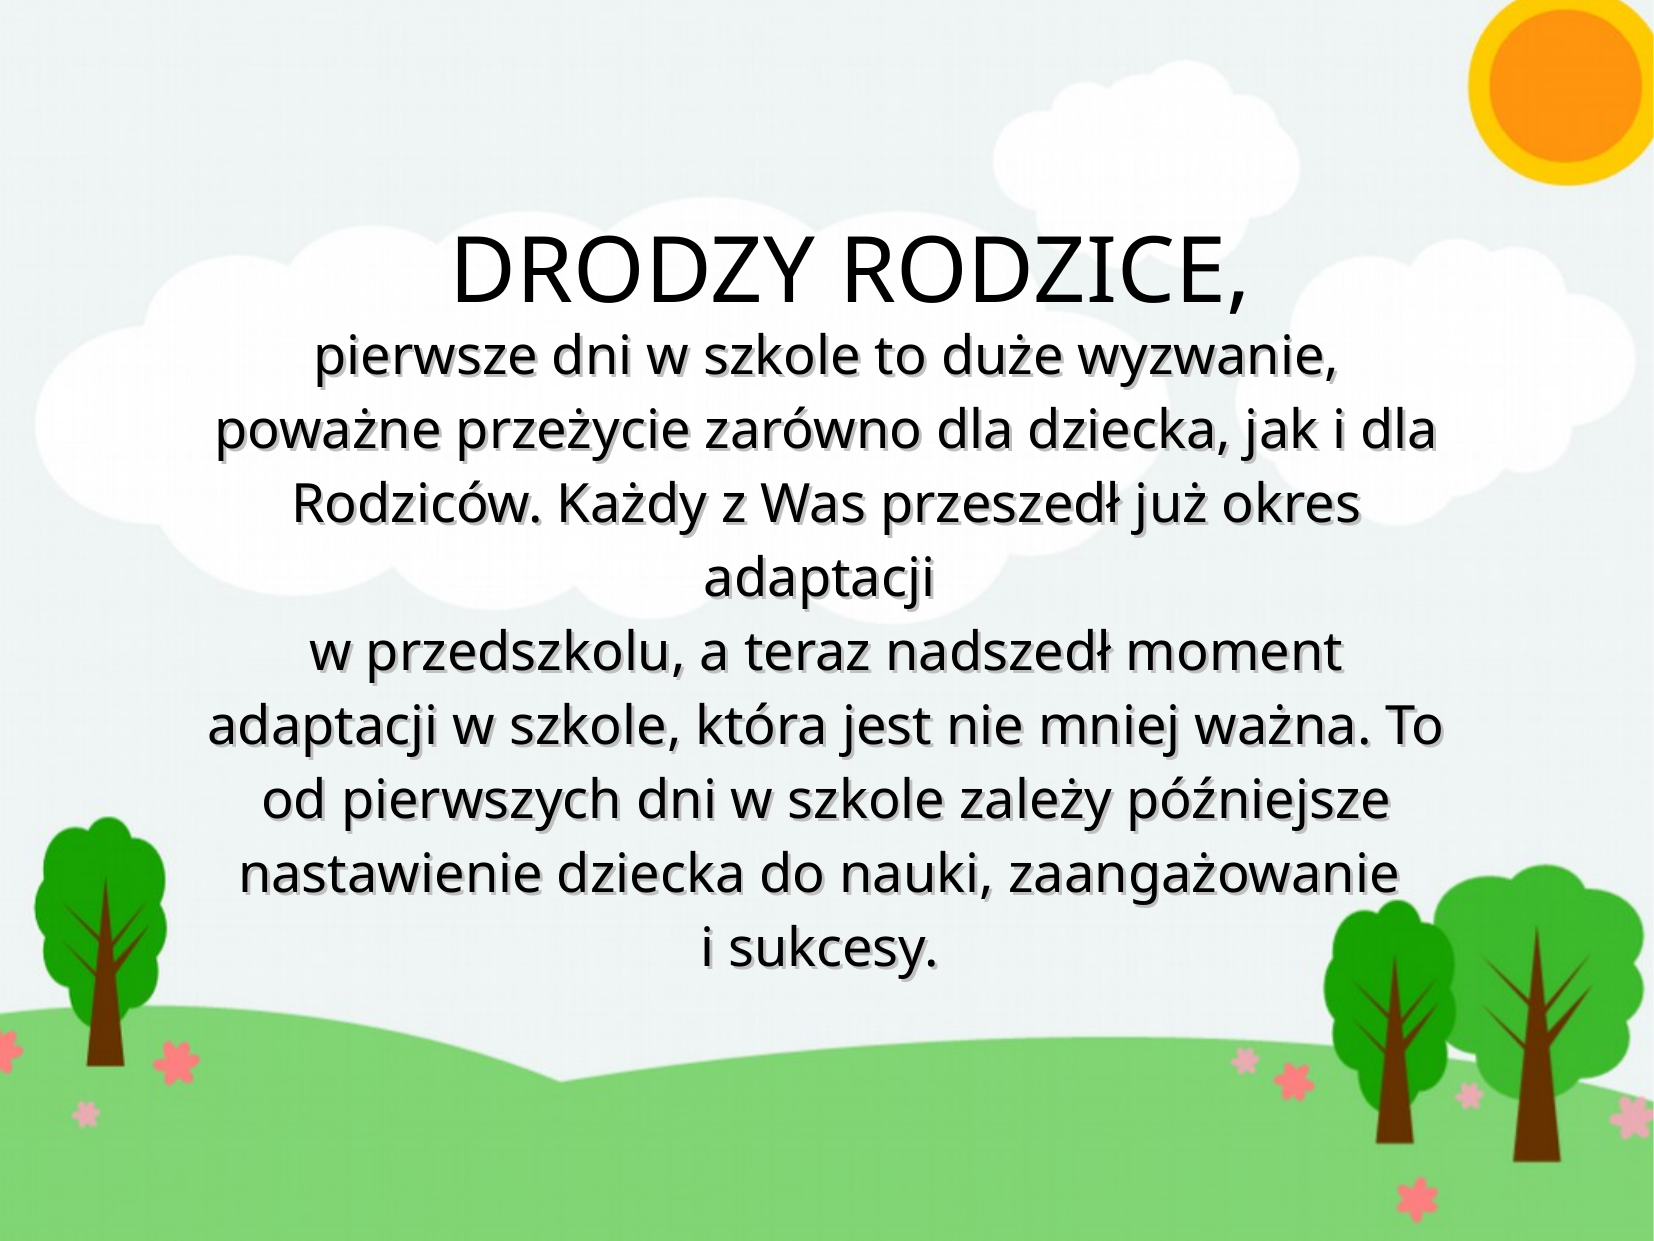

# DRODZY RODZICE,
pierwsze dni w szkole to duże wyzwanie, poważne przeżycie zarówno dla dziecka, jak i dla Rodziców. Każdy z Was przeszedł już okres adaptacji
w przedszkolu, a teraz nadszedł moment adaptacji w szkole, która jest nie mniej ważna. To od pierwszych dni w szkole zależy późniejsze nastawienie dziecka do nauki, zaangażowanie
i sukcesy.